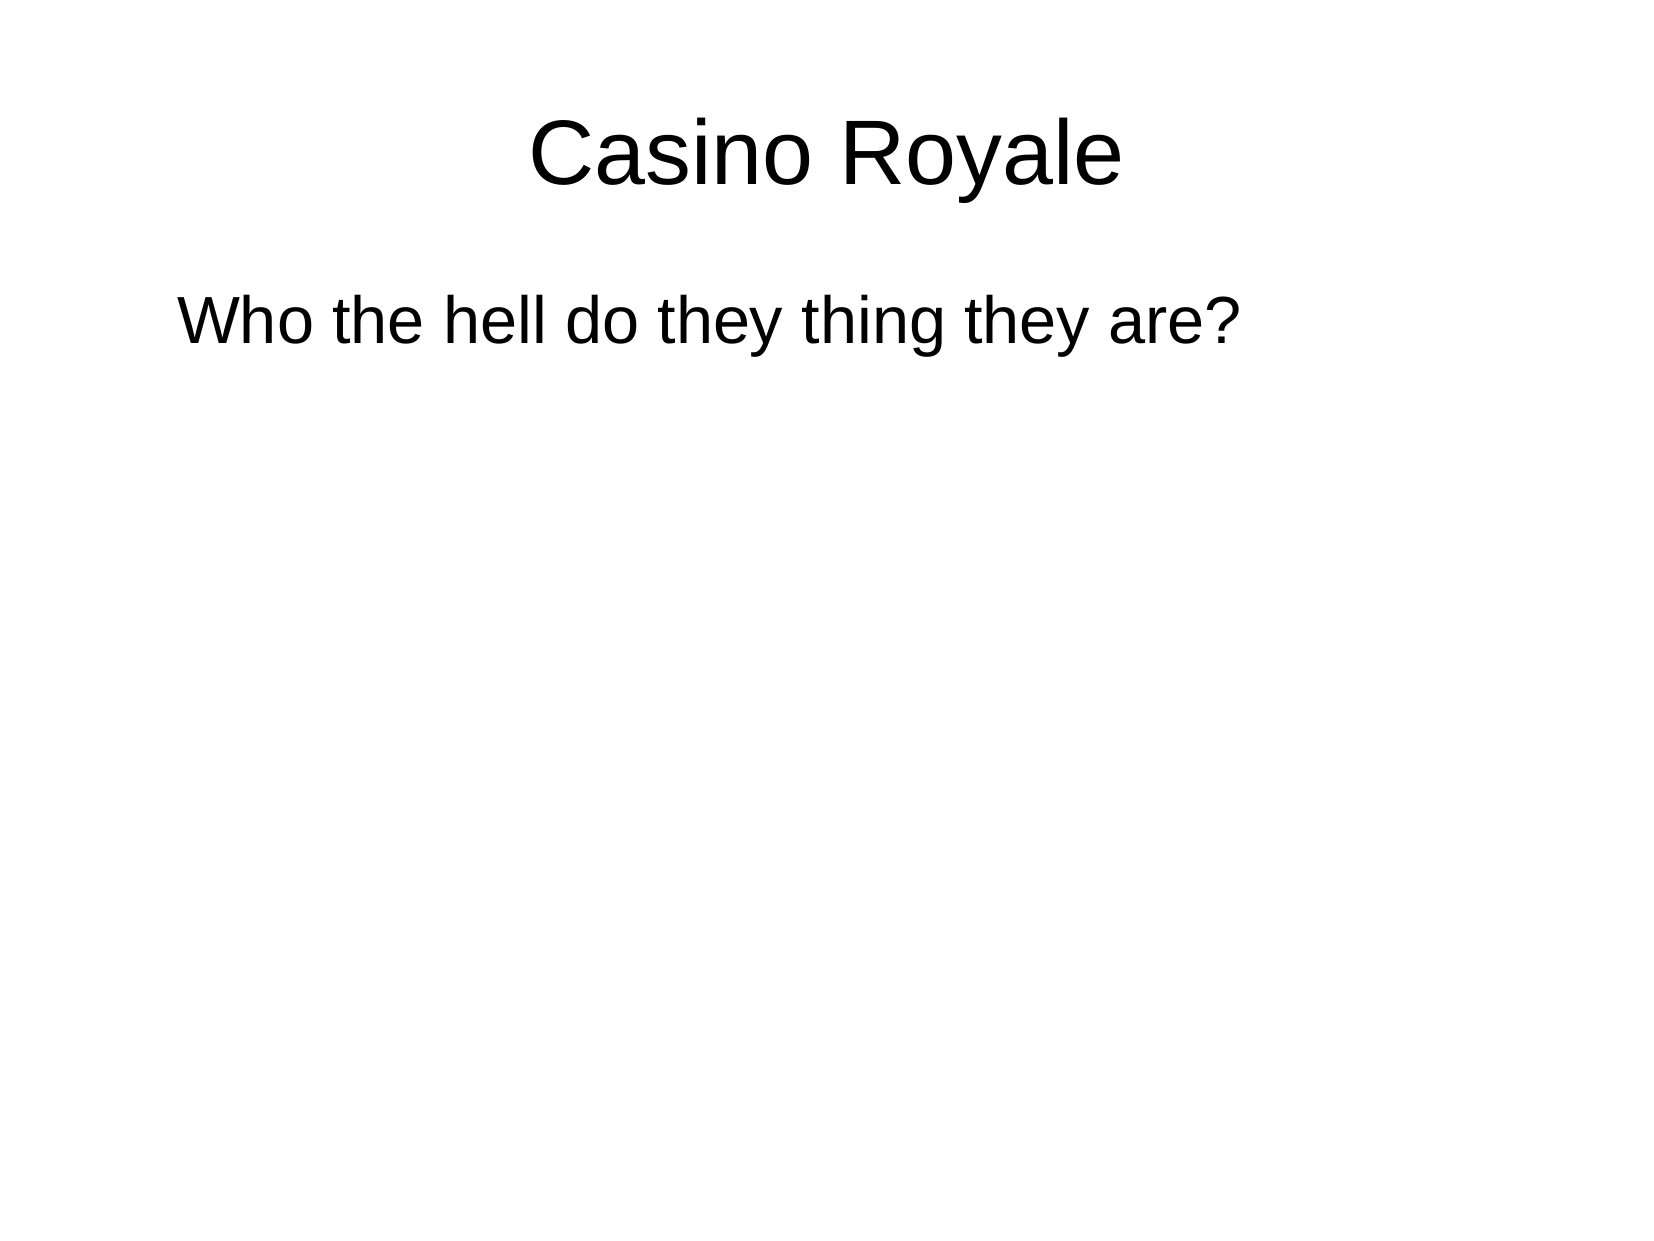

# Casino Royale
Who the hell do they thing they are?